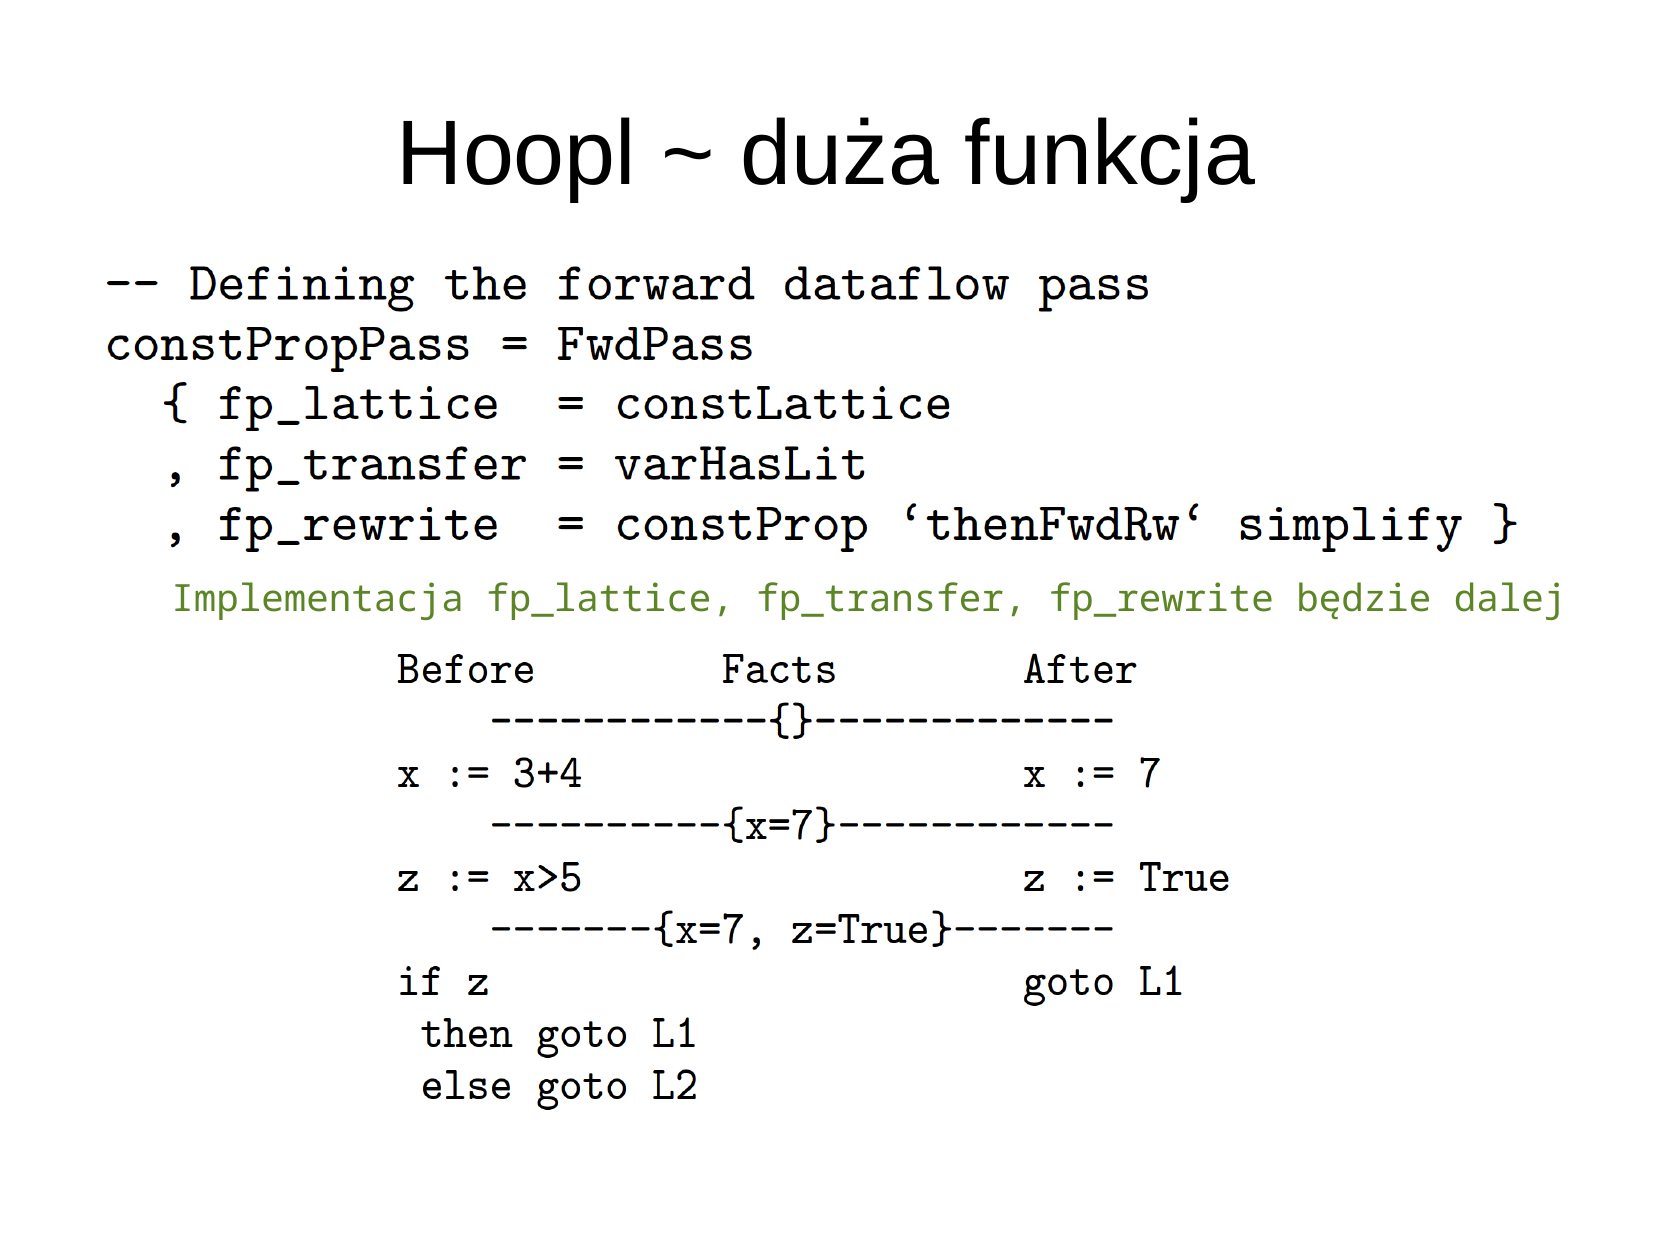

# Hoopl ~ duża funkcja
Implementacja fp_lattice, fp_transfer, fp_rewrite będzie dalej